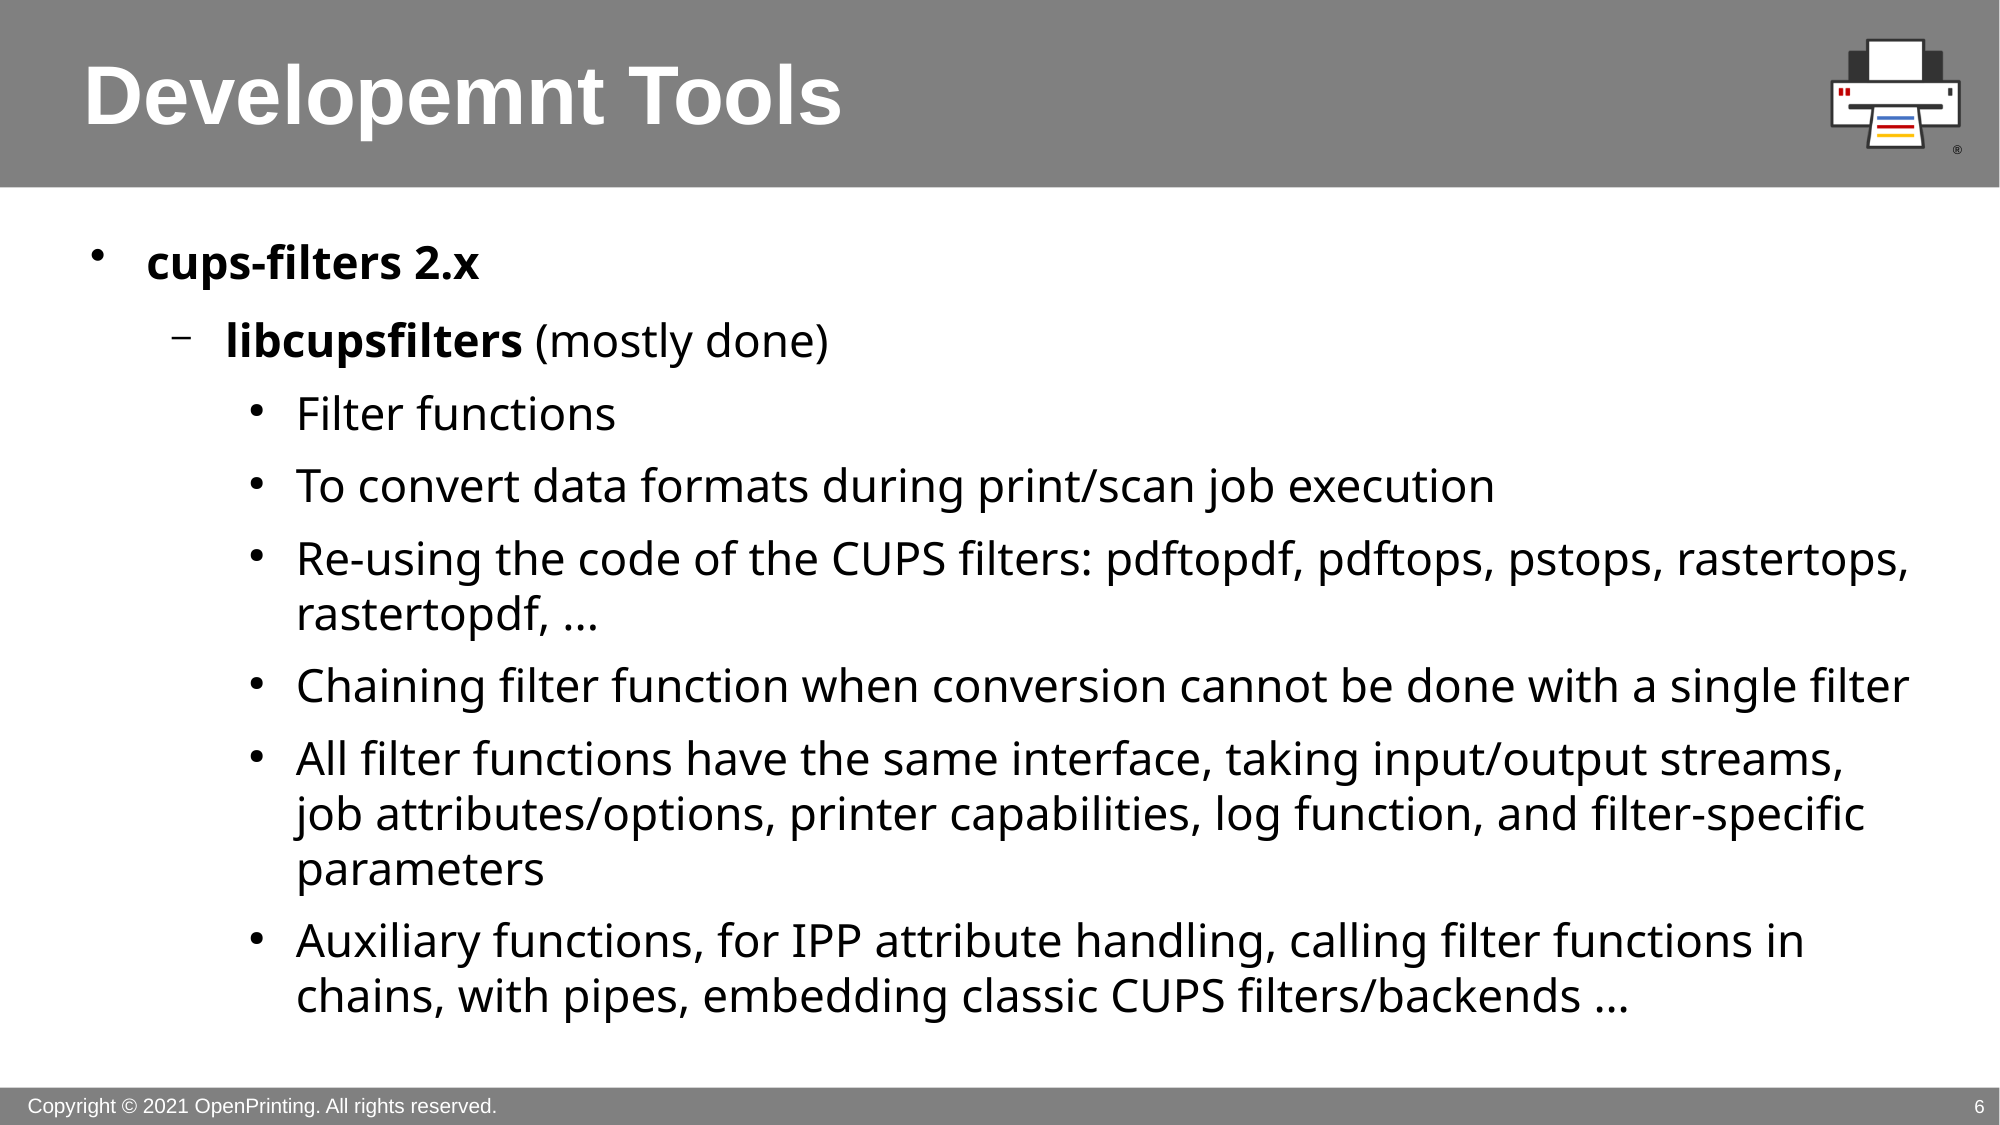

Developemnt Tools
# cups-filters 2.x
libcupsfilters (mostly done)
Filter functions
To convert data formats during print/scan job execution
Re-using the code of the CUPS filters: pdftopdf, pdftops, pstops, rastertops, rastertopdf, ...
Chaining filter function when conversion cannot be done with a single filter
All filter functions have the same interface, taking input/output streams, job attributes/options, printer capabilities, log function, and filter-specific parameters
Auxiliary functions, for IPP attribute handling, calling filter functions in chains, with pipes, embedding classic CUPS filters/backends …